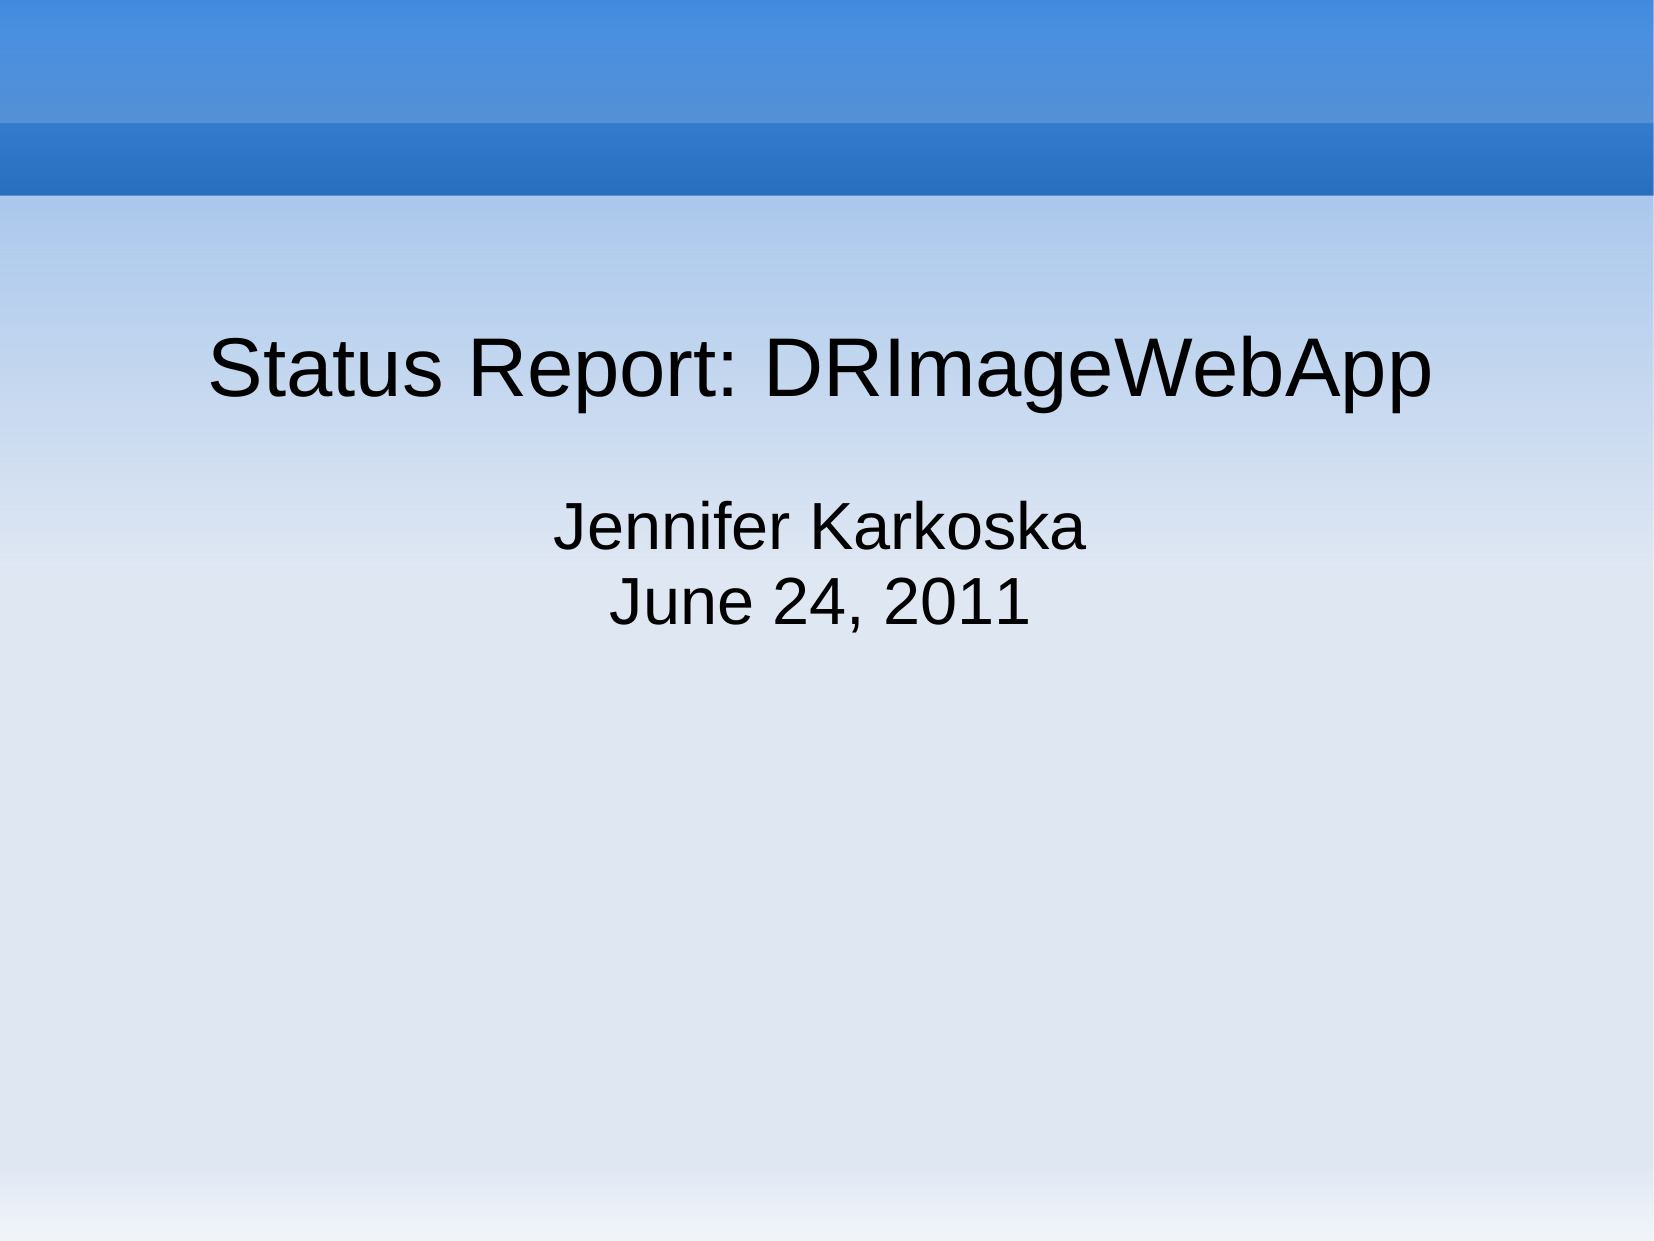

# Status Report: DRImageWebApp
Jennifer Karkoska
June 24, 2011